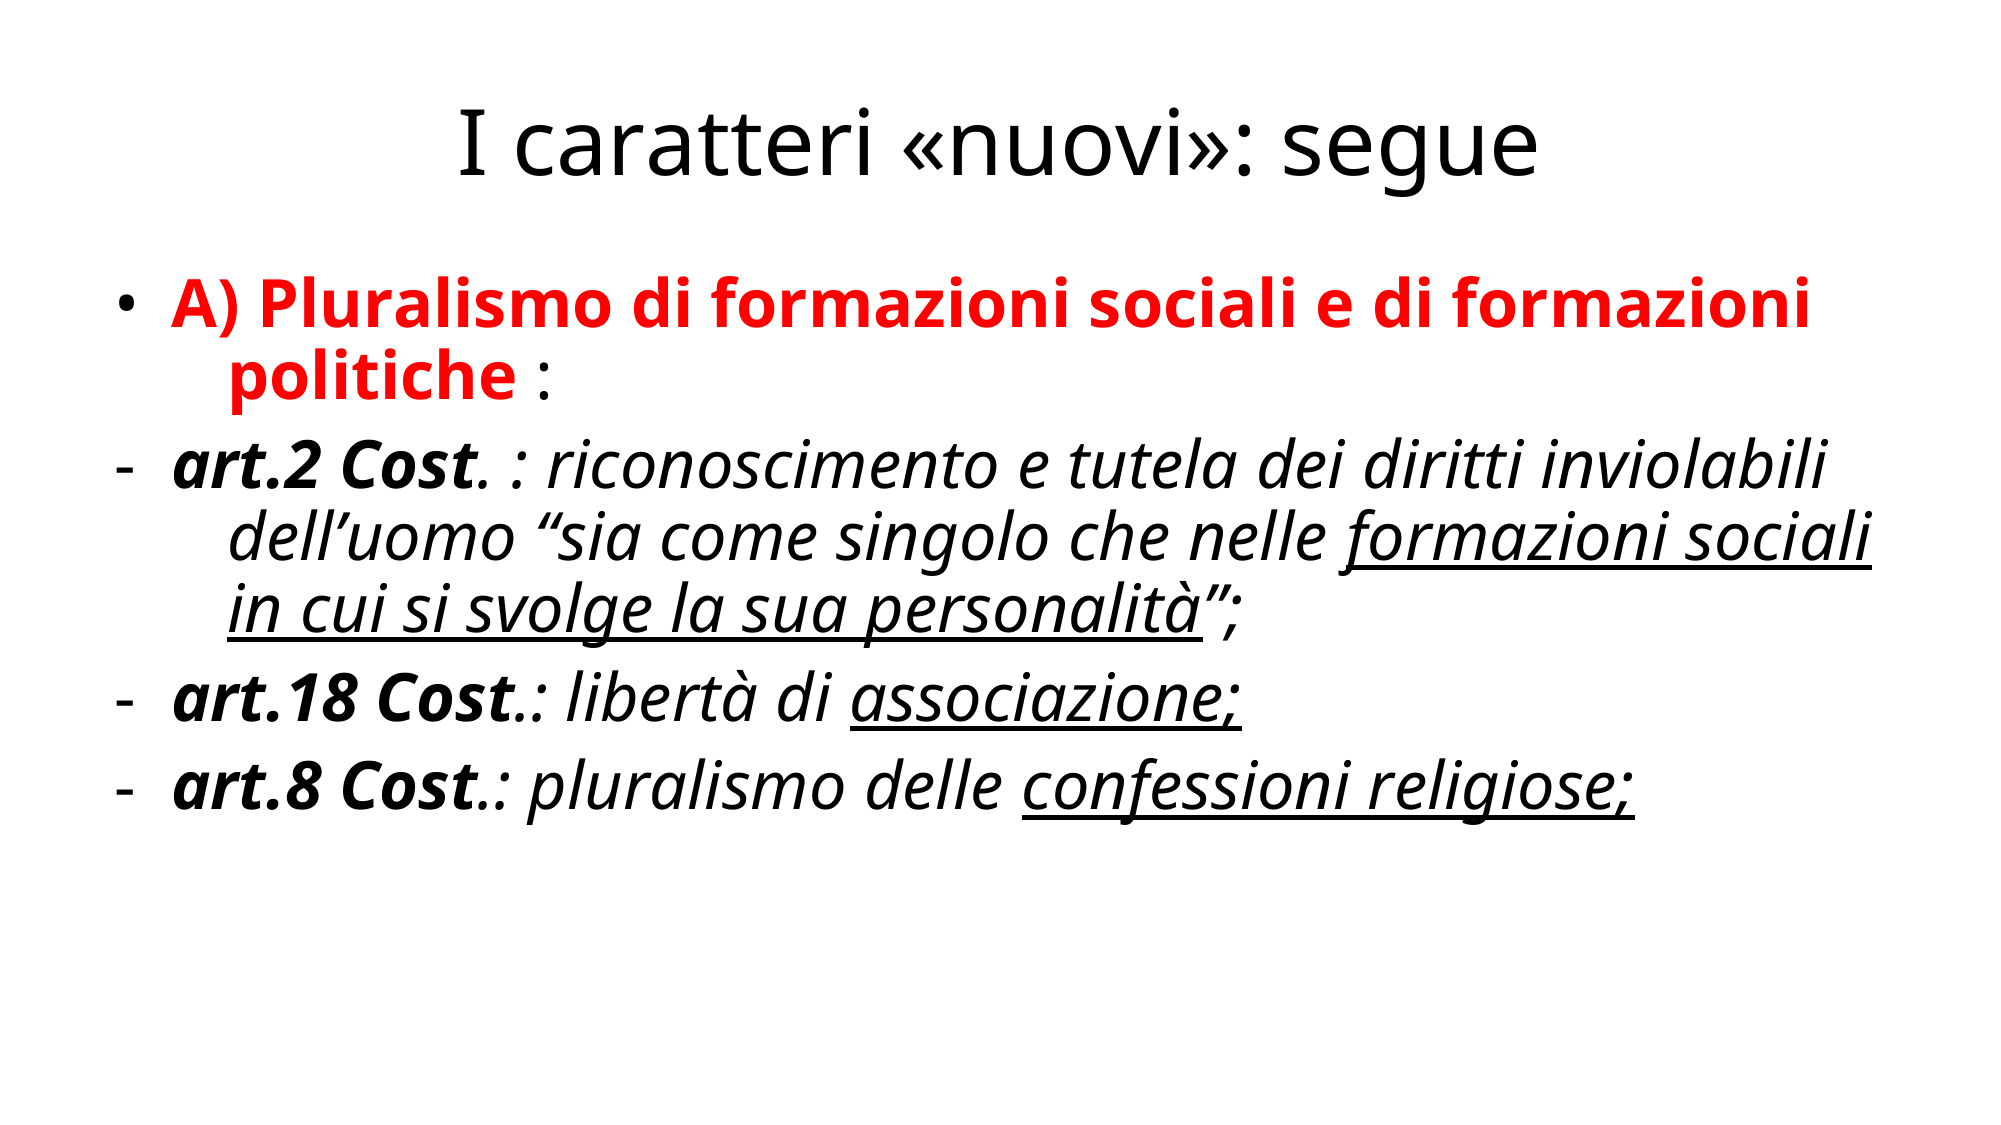

# I caratteri «nuovi»: segue
A) Pluralismo di formazioni sociali e di formazioni politiche :
art.2 Cost. : riconoscimento e tutela dei diritti inviolabili dell’uomo “sia come singolo che nelle formazioni sociali in cui si svolge la sua personalità”;
art.18 Cost.: libertà di associazione;
art.8 Cost.: pluralismo delle confessioni religiose;